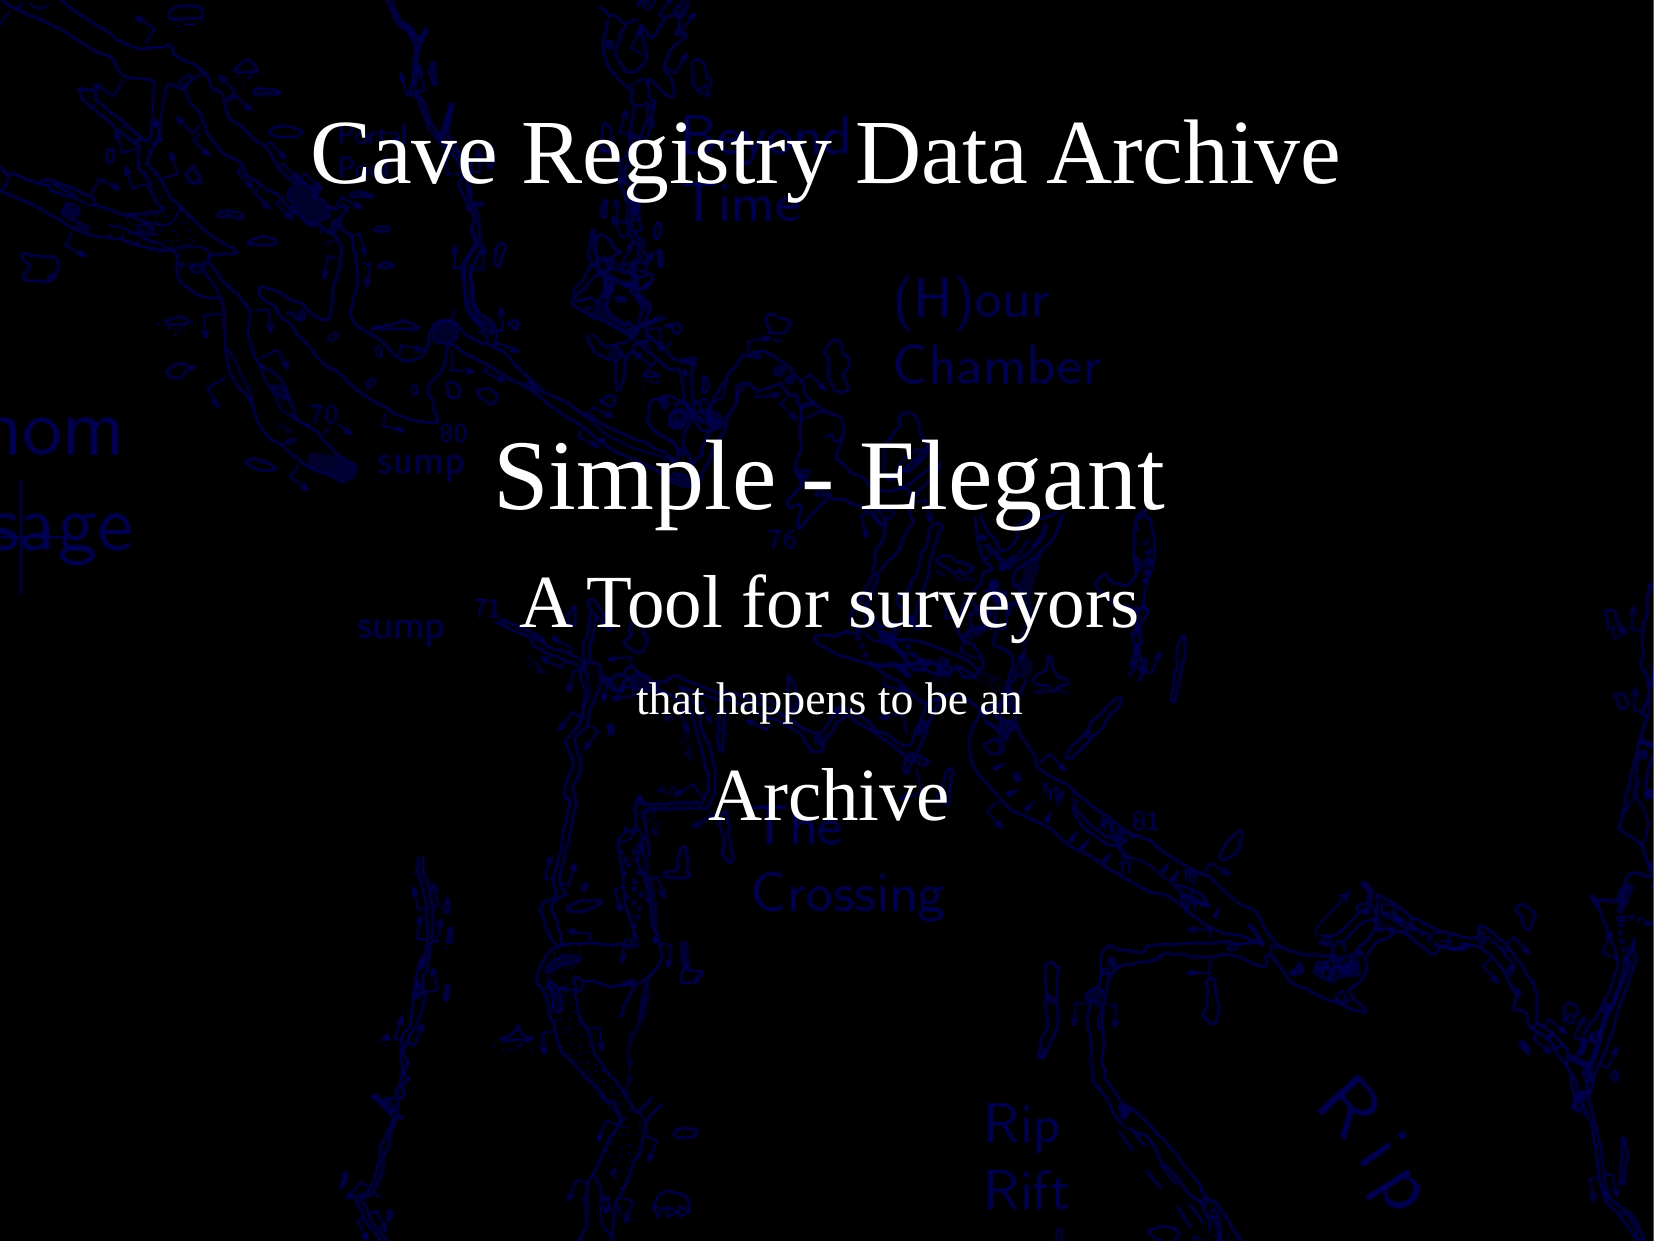

# Cave Registry Data Archive
Simple - Elegant
A Tool for surveyors
that happens to be an
Archive